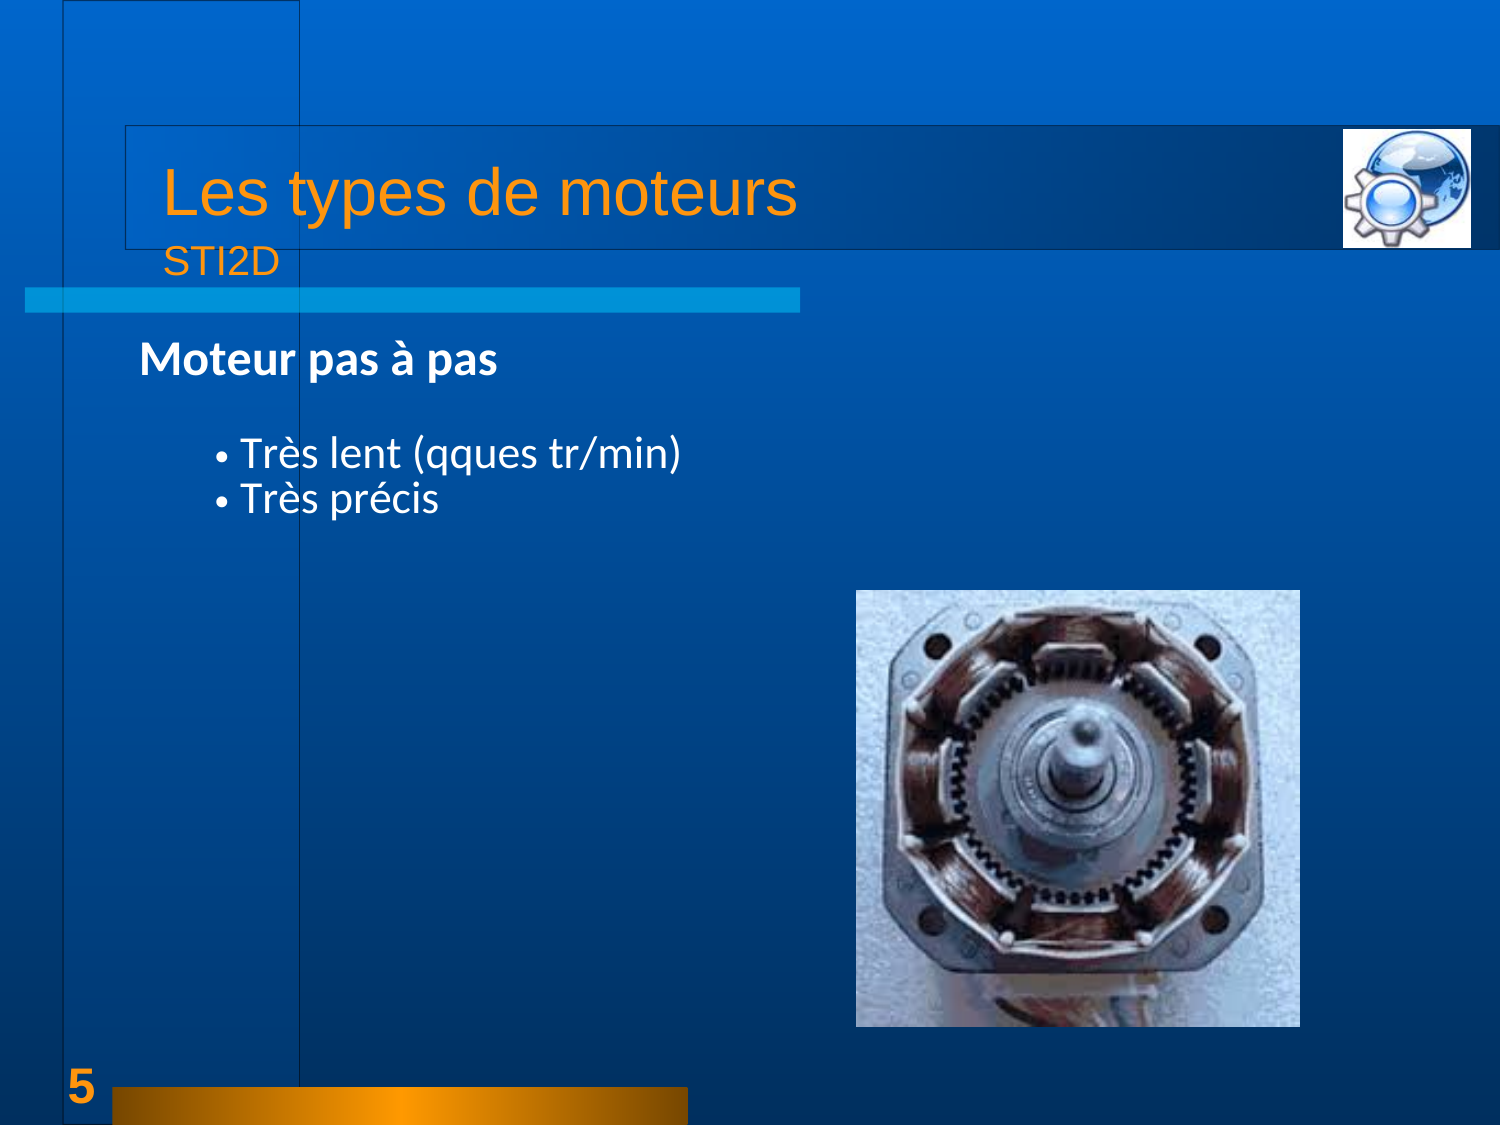

Moteur pas à pas
 Très lent (qques tr/min)
 Très précis